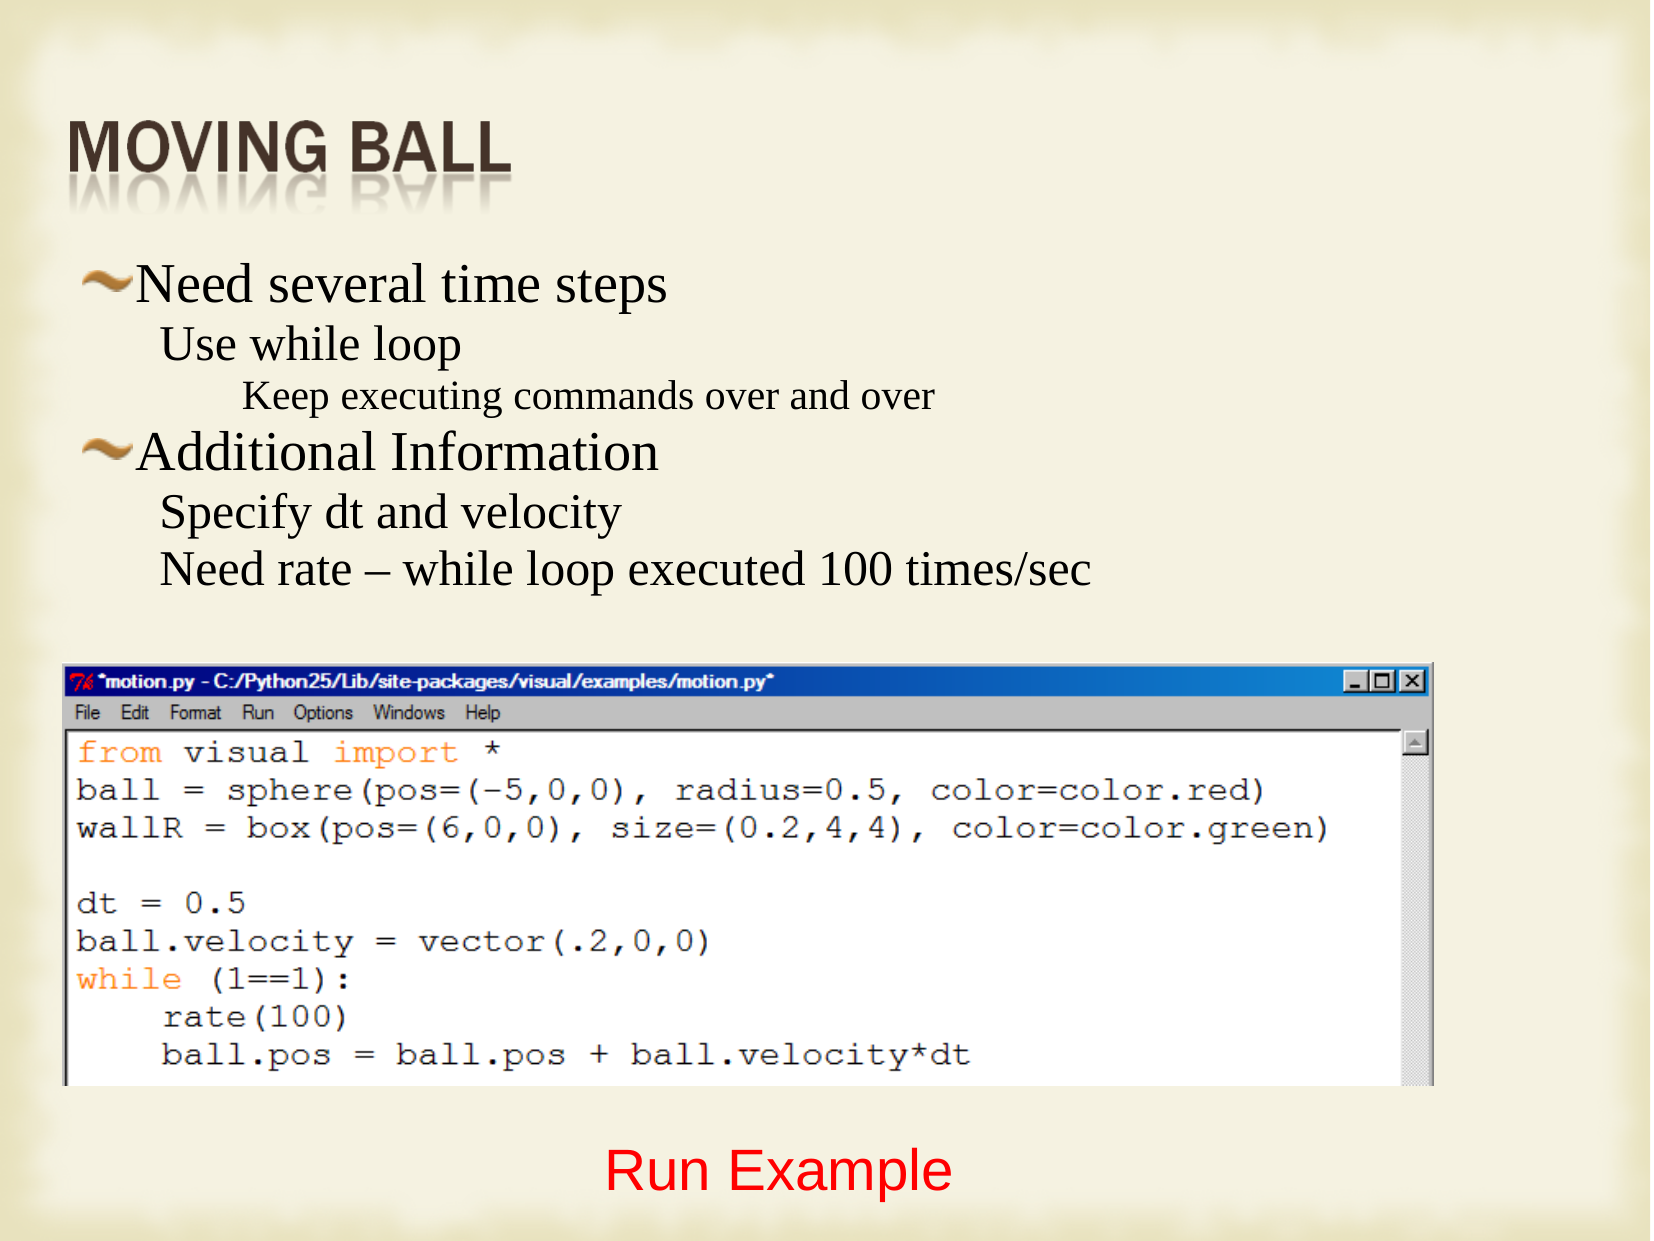

# Need several time steps
Use while loop
Keep executing commands over and over
Additional Information
Specify dt and velocity
Need rate – while loop executed 100 times/sec
Run Example